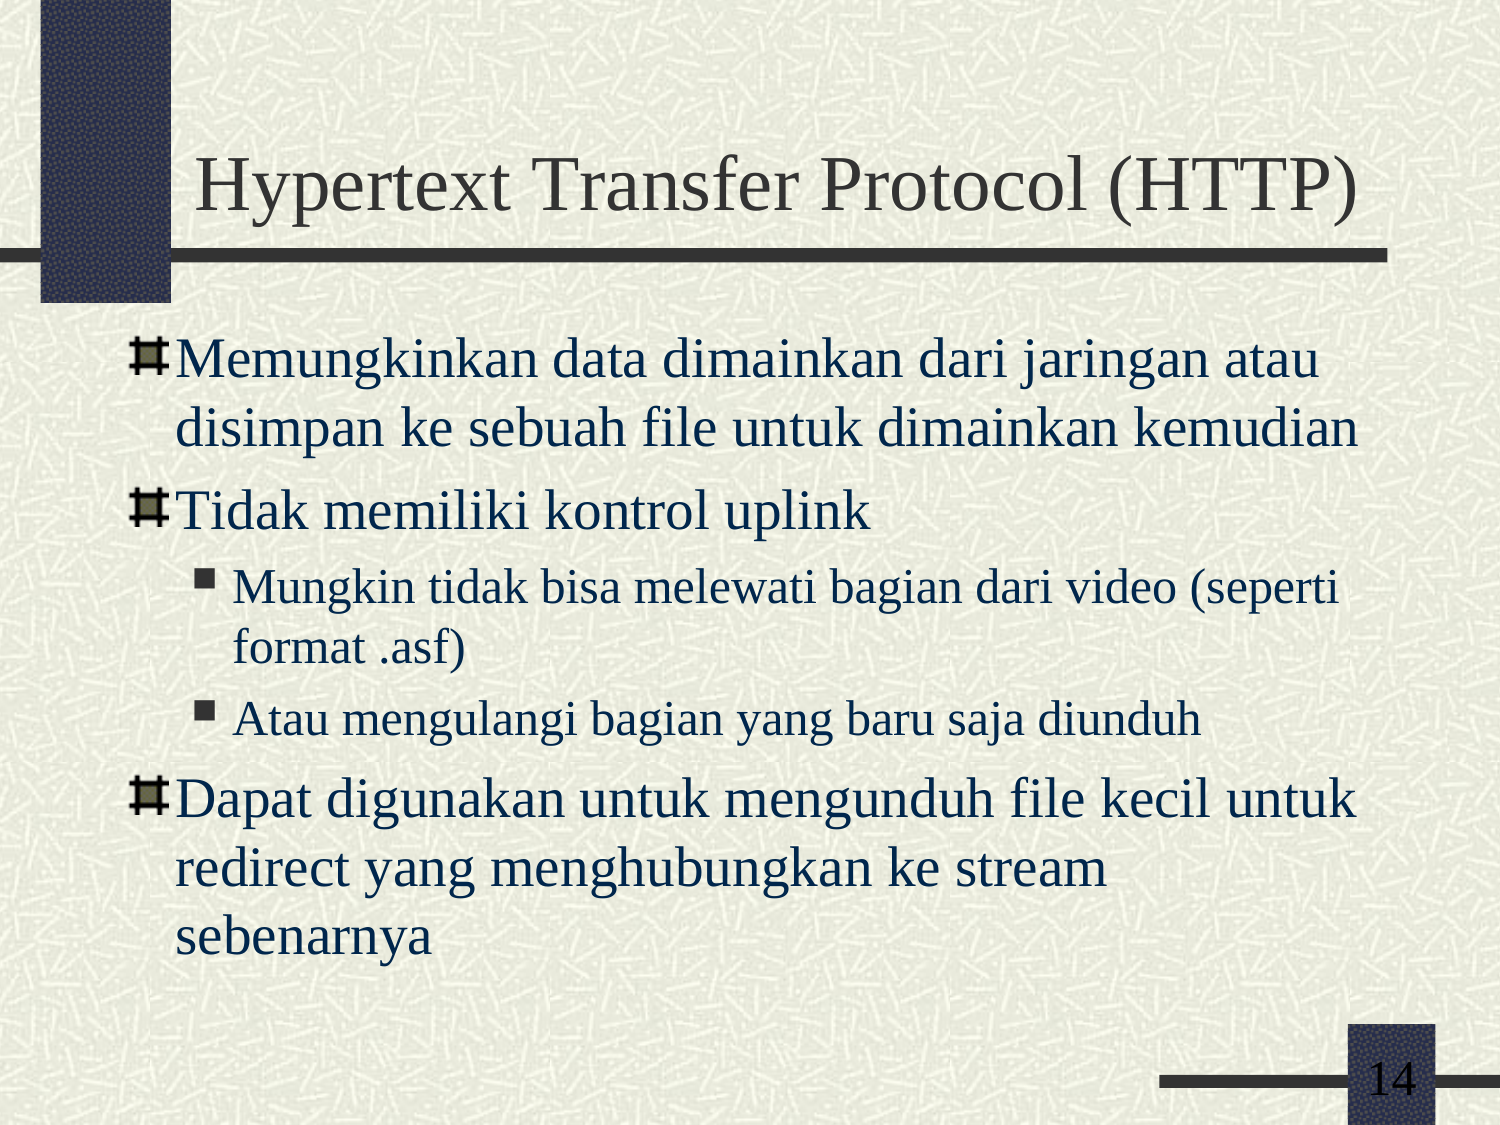

# Hypertext Transfer Protocol (HTTP)
Memungkinkan data dimainkan dari jaringan atau disimpan ke sebuah file untuk dimainkan kemudian
Tidak memiliki kontrol uplink
Mungkin tidak bisa melewati bagian dari video (seperti format .asf)
Atau mengulangi bagian yang baru saja diunduh
Dapat digunakan untuk mengunduh file kecil untuk redirect yang menghubungkan ke stream sebenarnya
14